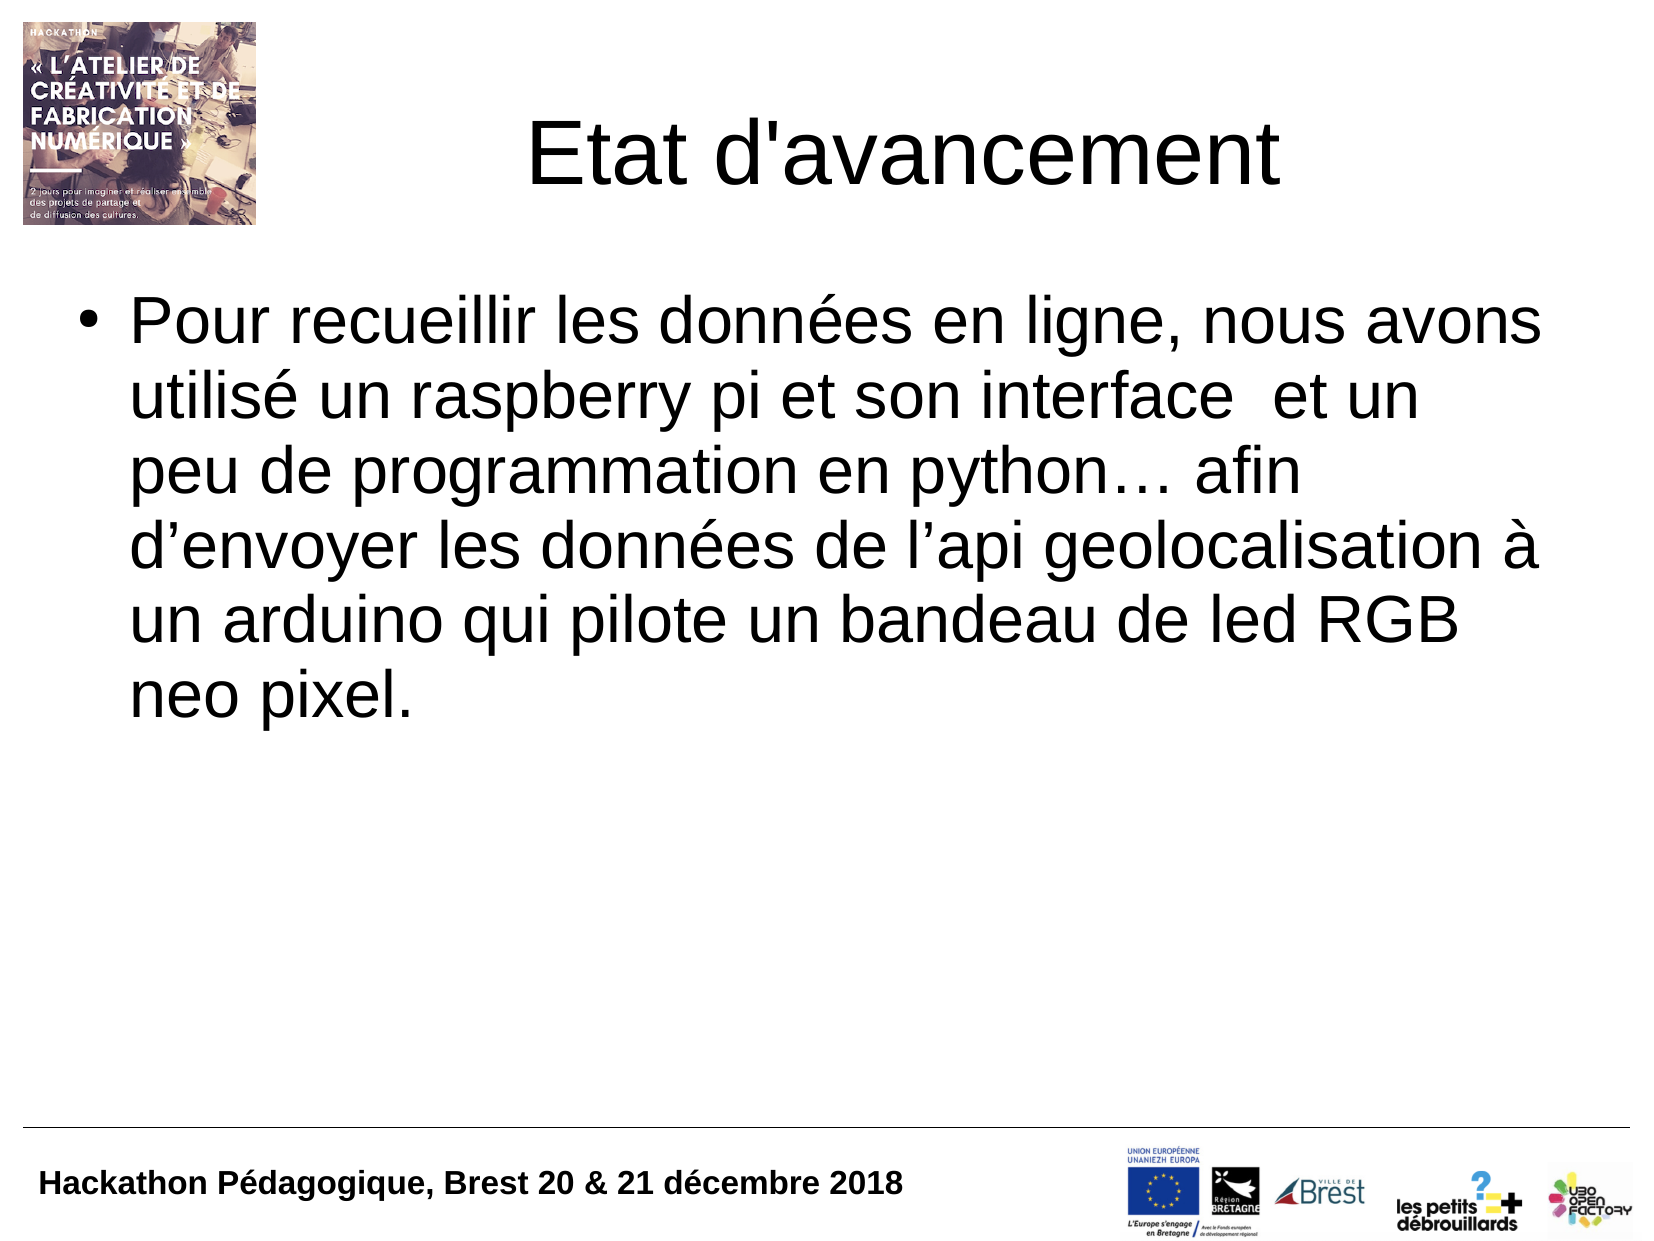

# Etat d'avancement
Pour recueillir les données en ligne, nous avons utilisé un raspberry pi et son interface et un peu de programmation en python… afin d’envoyer les données de l’api geolocalisation à un arduino qui pilote un bandeau de led RGB neo pixel.
Hackathon Pédagogique, Brest 20 & 21 décembre 2018